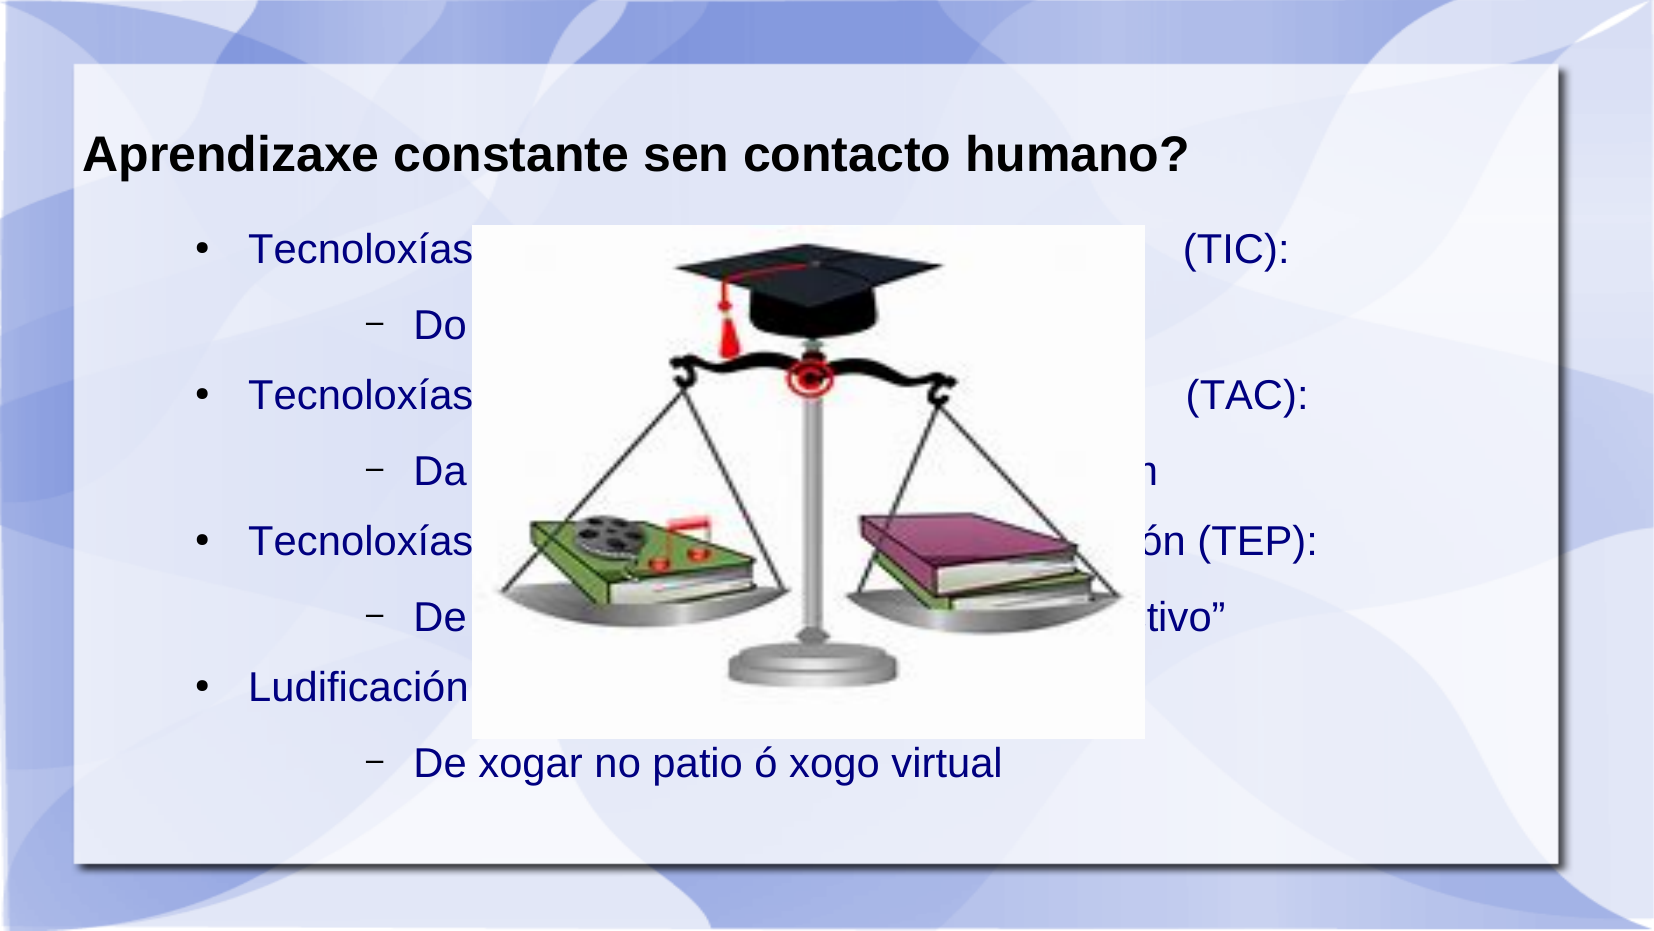

# Aprendizaxe constante sen contacto humano?
Tecnoloxías da Información e do Coñecemento (TIC):
Do periódico á internet
Tecnoloxías da Aprendizaxe e do Coñecemento (TAC):
Da lección maxistral á flipped classroom
Tecnoloxías do empoderamento e da participación (TEP):
De investigar no barrio ó alumno “proactivo”
Ludificación:
De xogar no patio ó xogo virtual